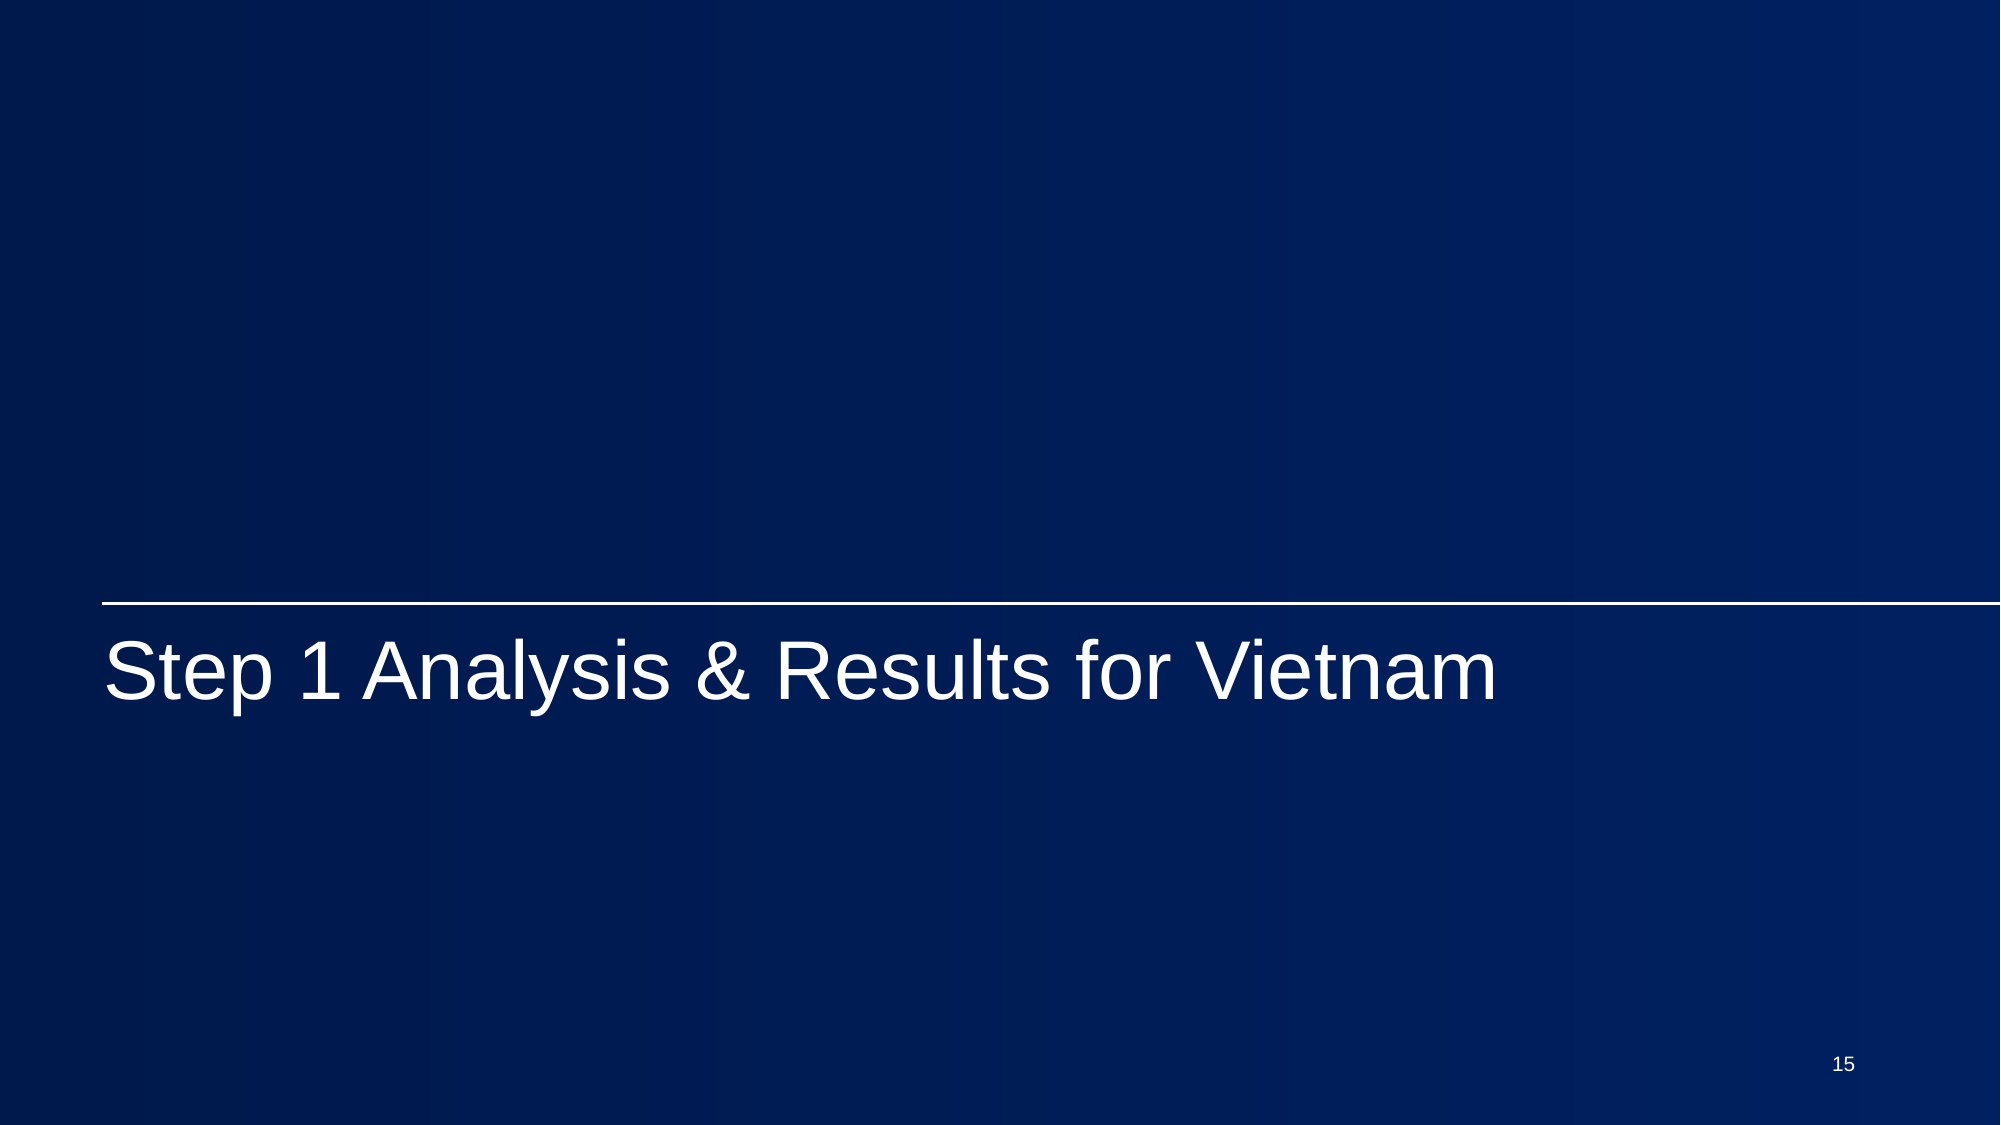

# Step 1 Analysis & Results for Vietnam